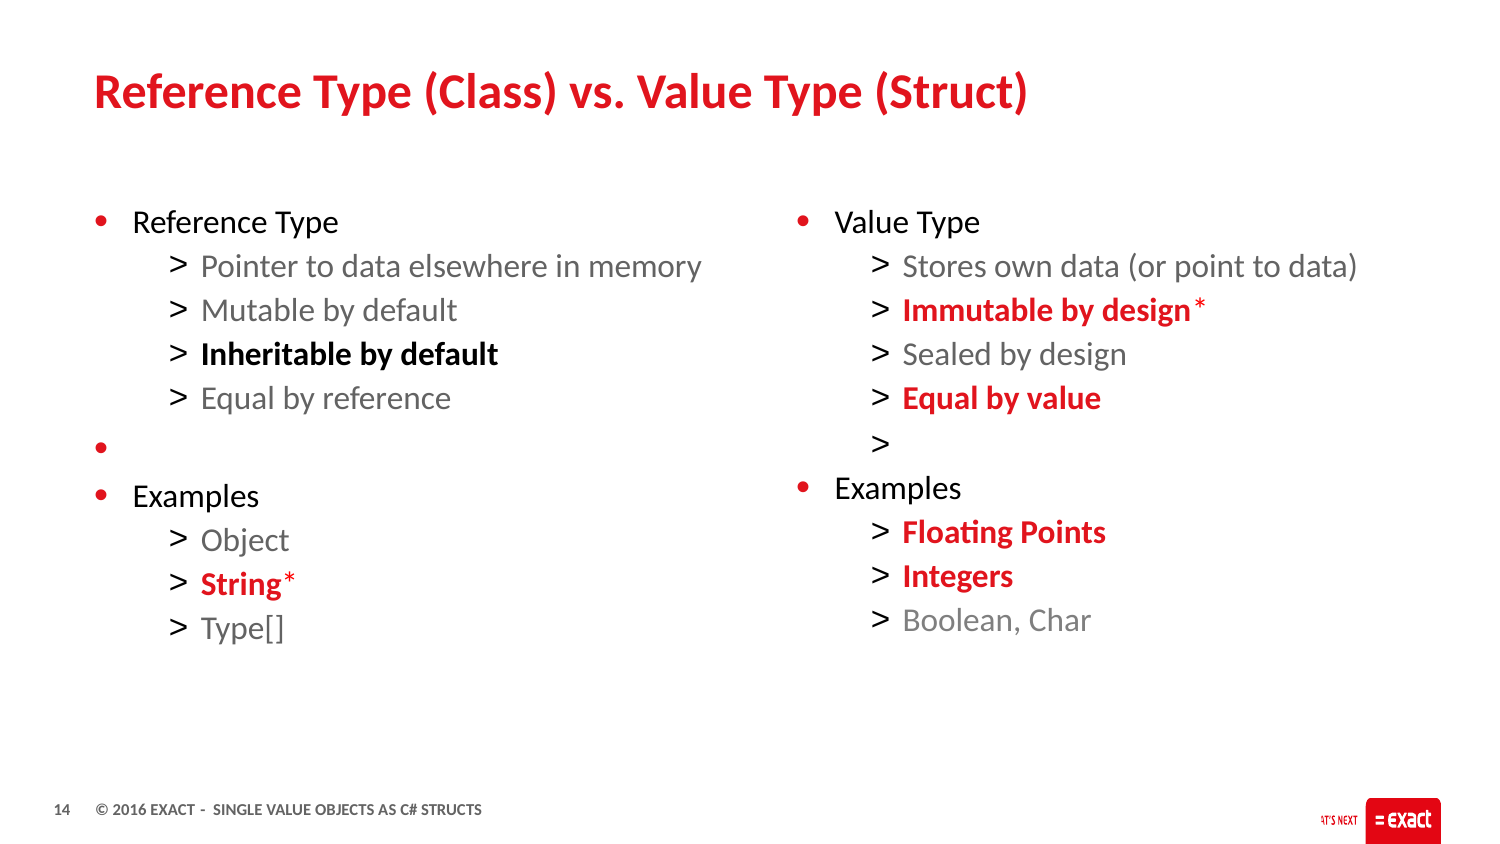

# Reference Type (Class) vs. Value Type (Struct)
Reference Type
Pointer to data elsewhere in memory
Mutable by default
Inheritable by default
Equal by reference
Examples
Object
String*
Type[]
Value Type
Stores own data (or point to data)
Immutable by design*
Sealed by design
Equal by value
Examples
Floating Points
Integers
Boolean, Char
- Single Value Objects as C# structs